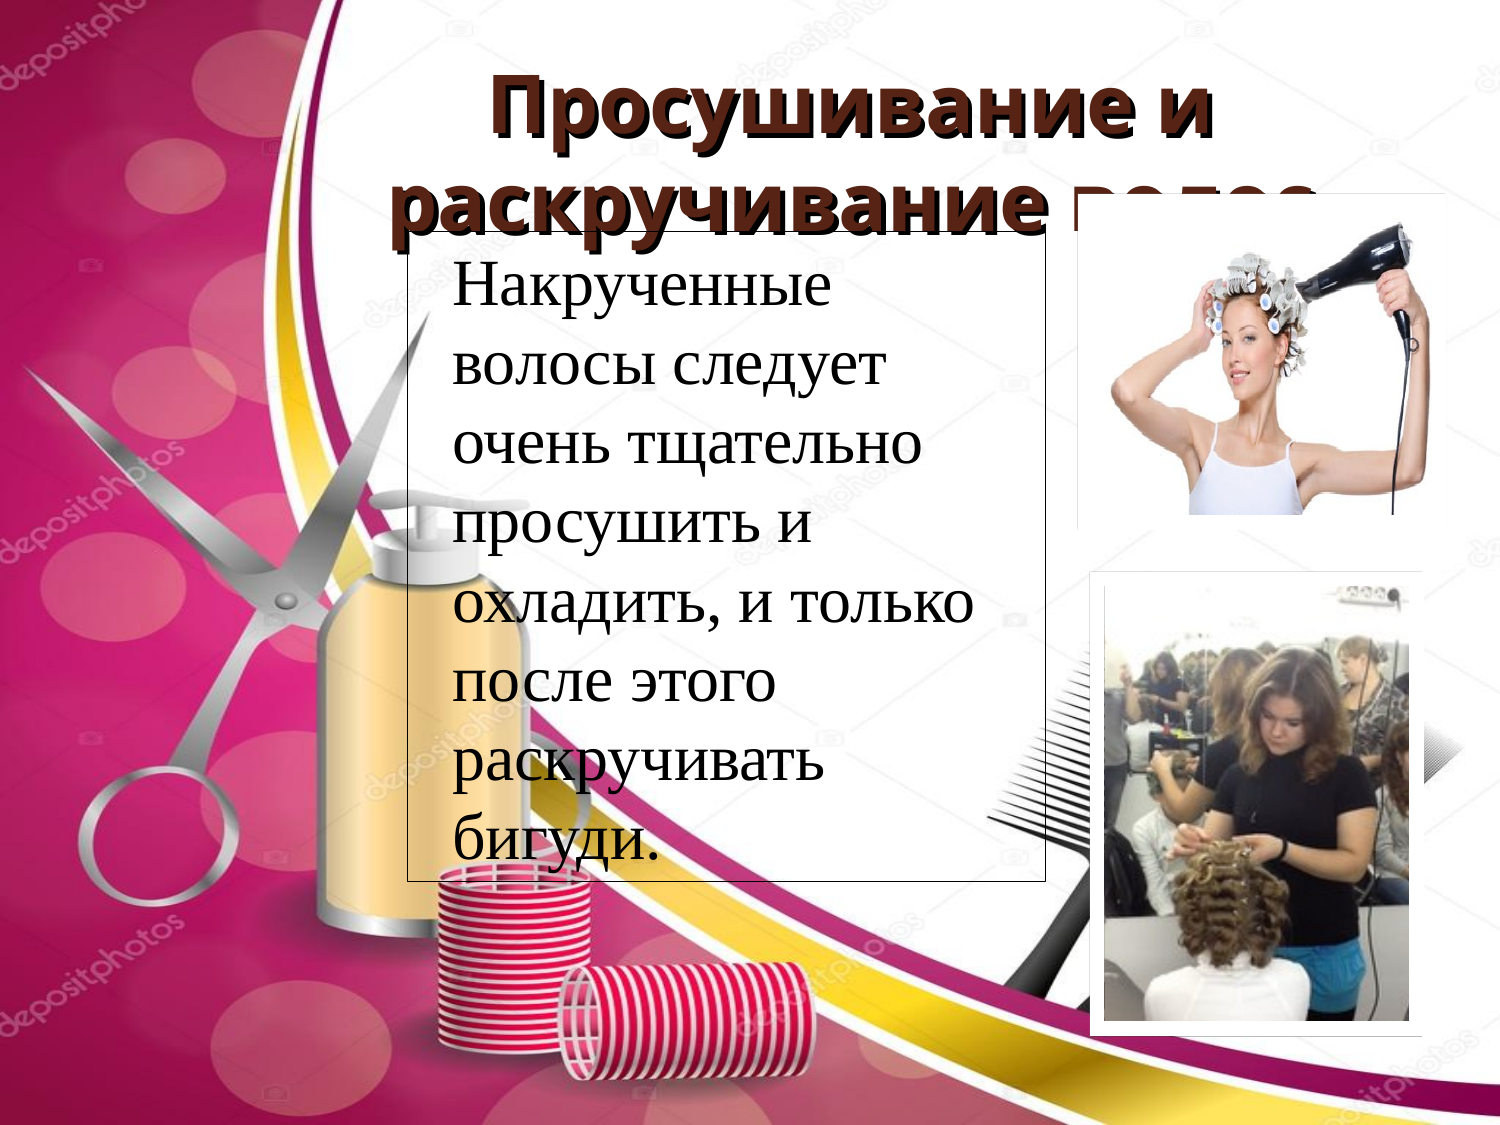

# Просушивание и раскручивание волос
Накрученные волосы следует очень тщательно просушить и охладить, и только после этого раскручивать бигуди.